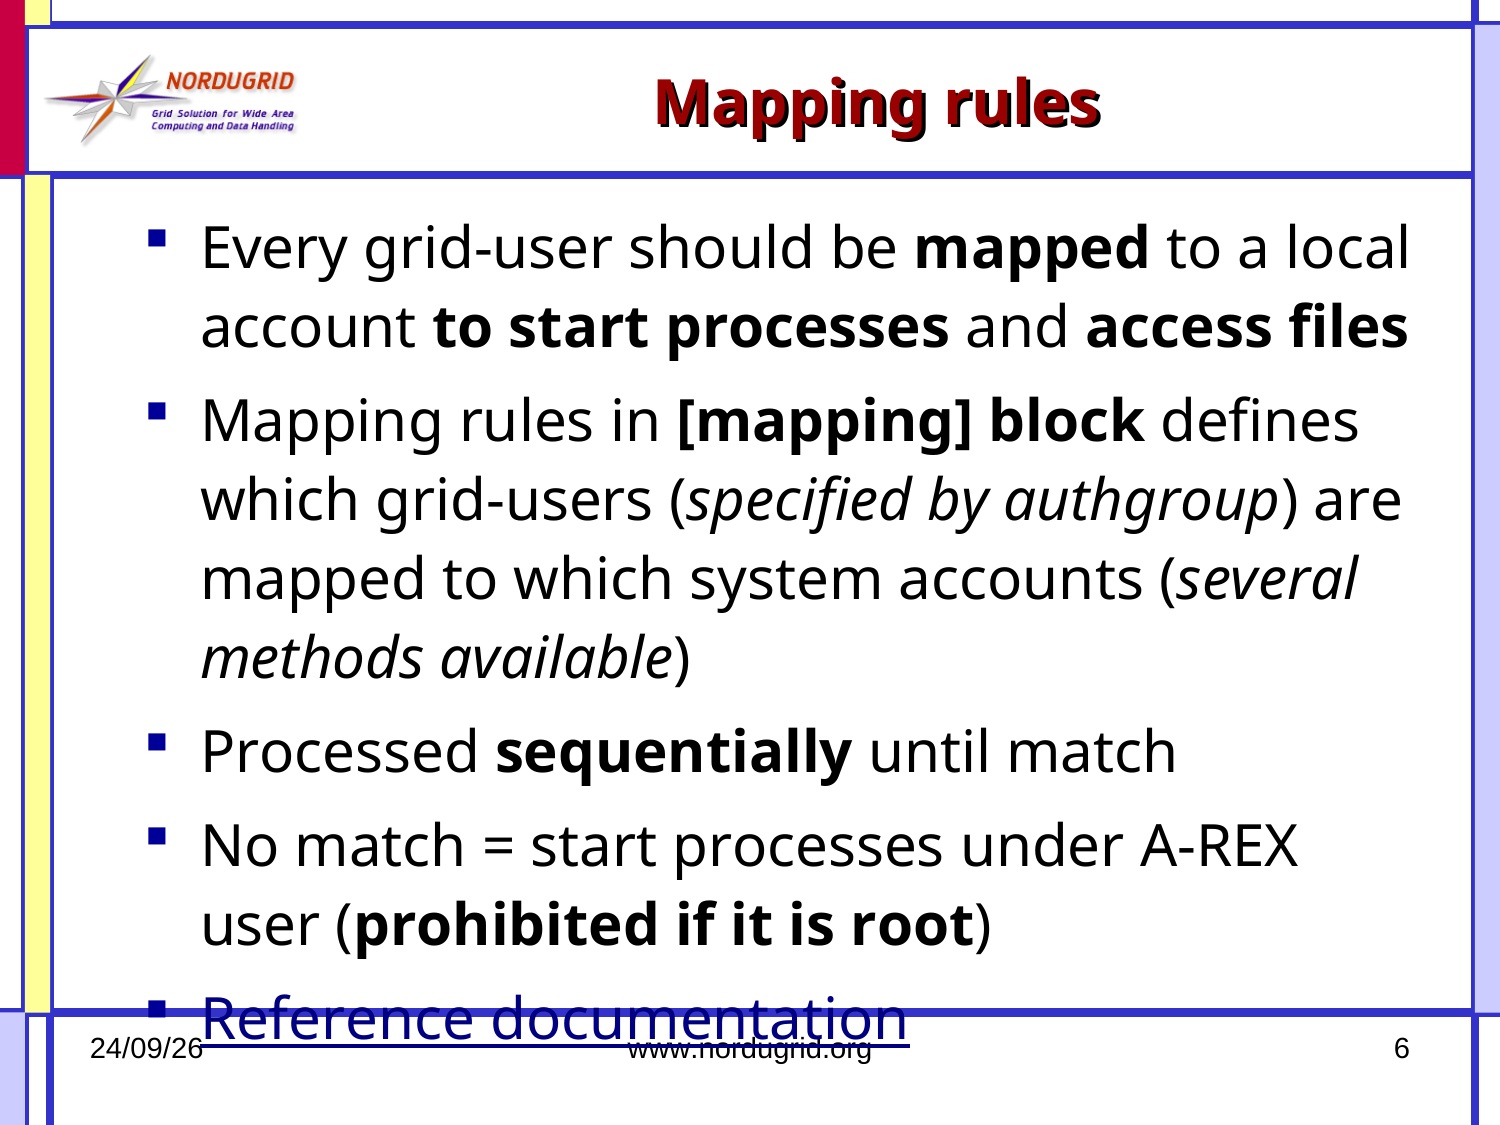

# Mapping rules
Every grid-user should be mapped to a local account to start processes and access files
Mapping rules in [mapping] block defines which grid-users (specified by authgroup) are mapped to which system accounts (several methods available)
Processed sequentially until match
No match = start processes under A-REX user (prohibited if it is root)
Reference documentation
www.nordugrid.org
6